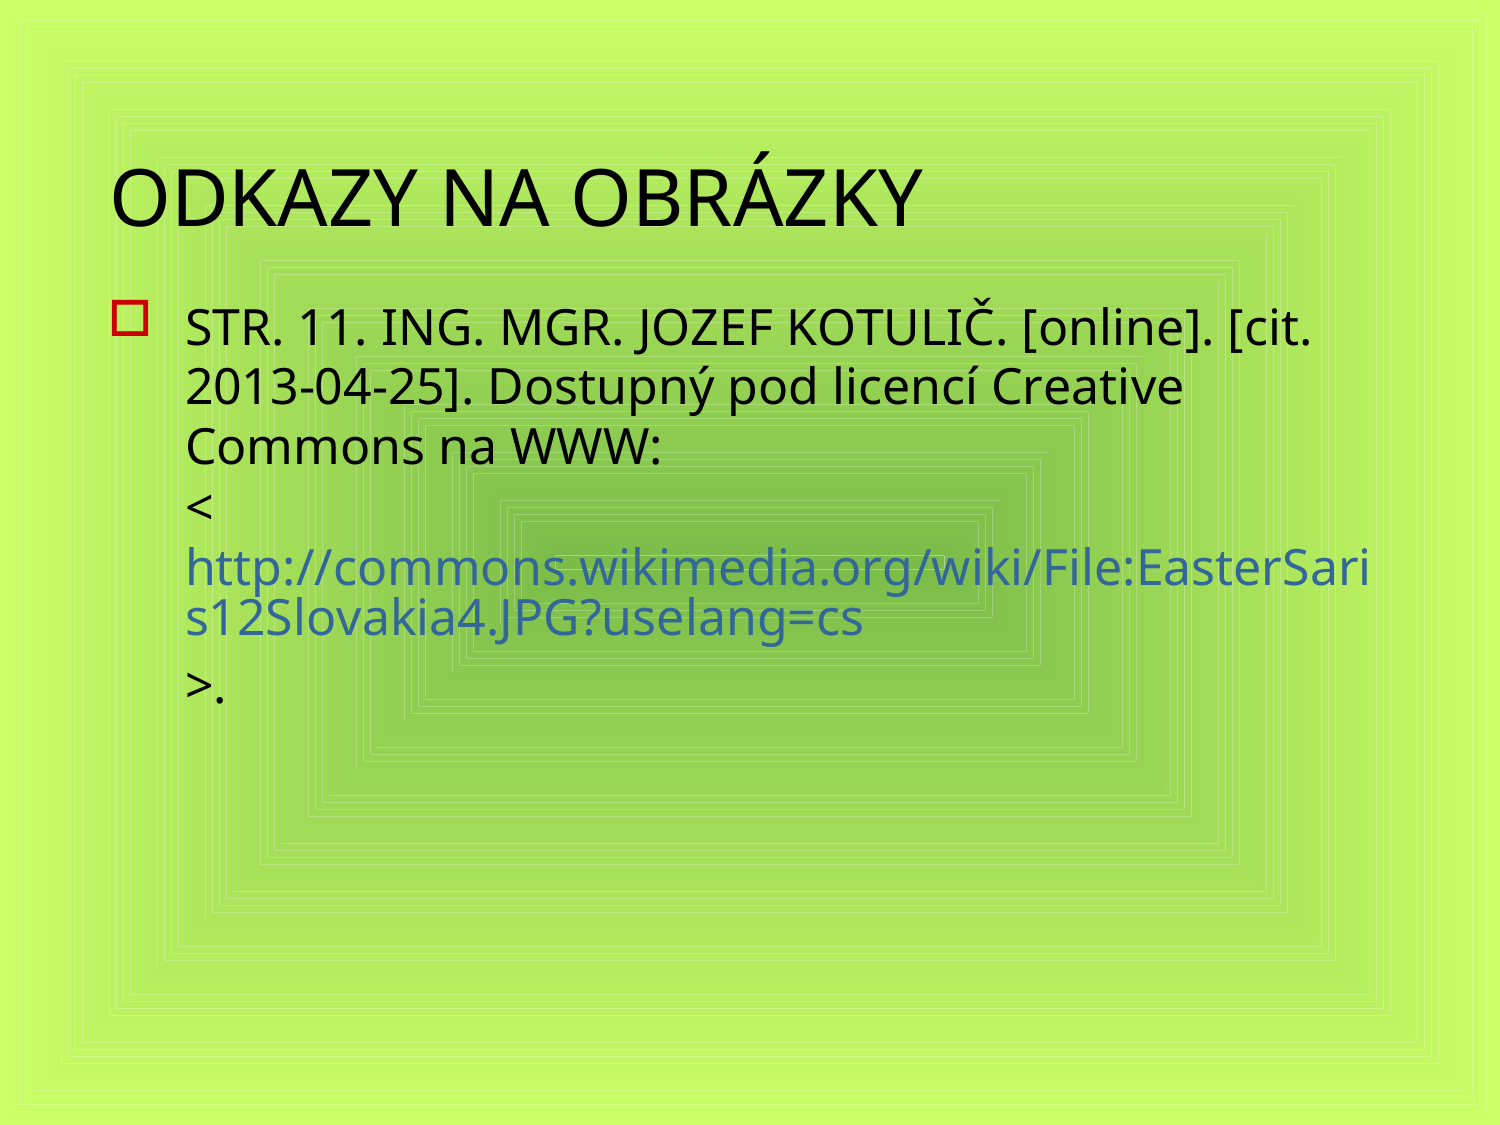

# ODKAZY NA OBRÁZKY
STR. 11. ING. MGR. JOZEF KOTULIČ. [online]. [cit. 2013-04-25]. Dostupný pod licencí Creative Commons na WWW:
<http://commons.wikimedia.org/wiki/File:EasterSaris12Slovakia4.JPG?uselang=cs>.